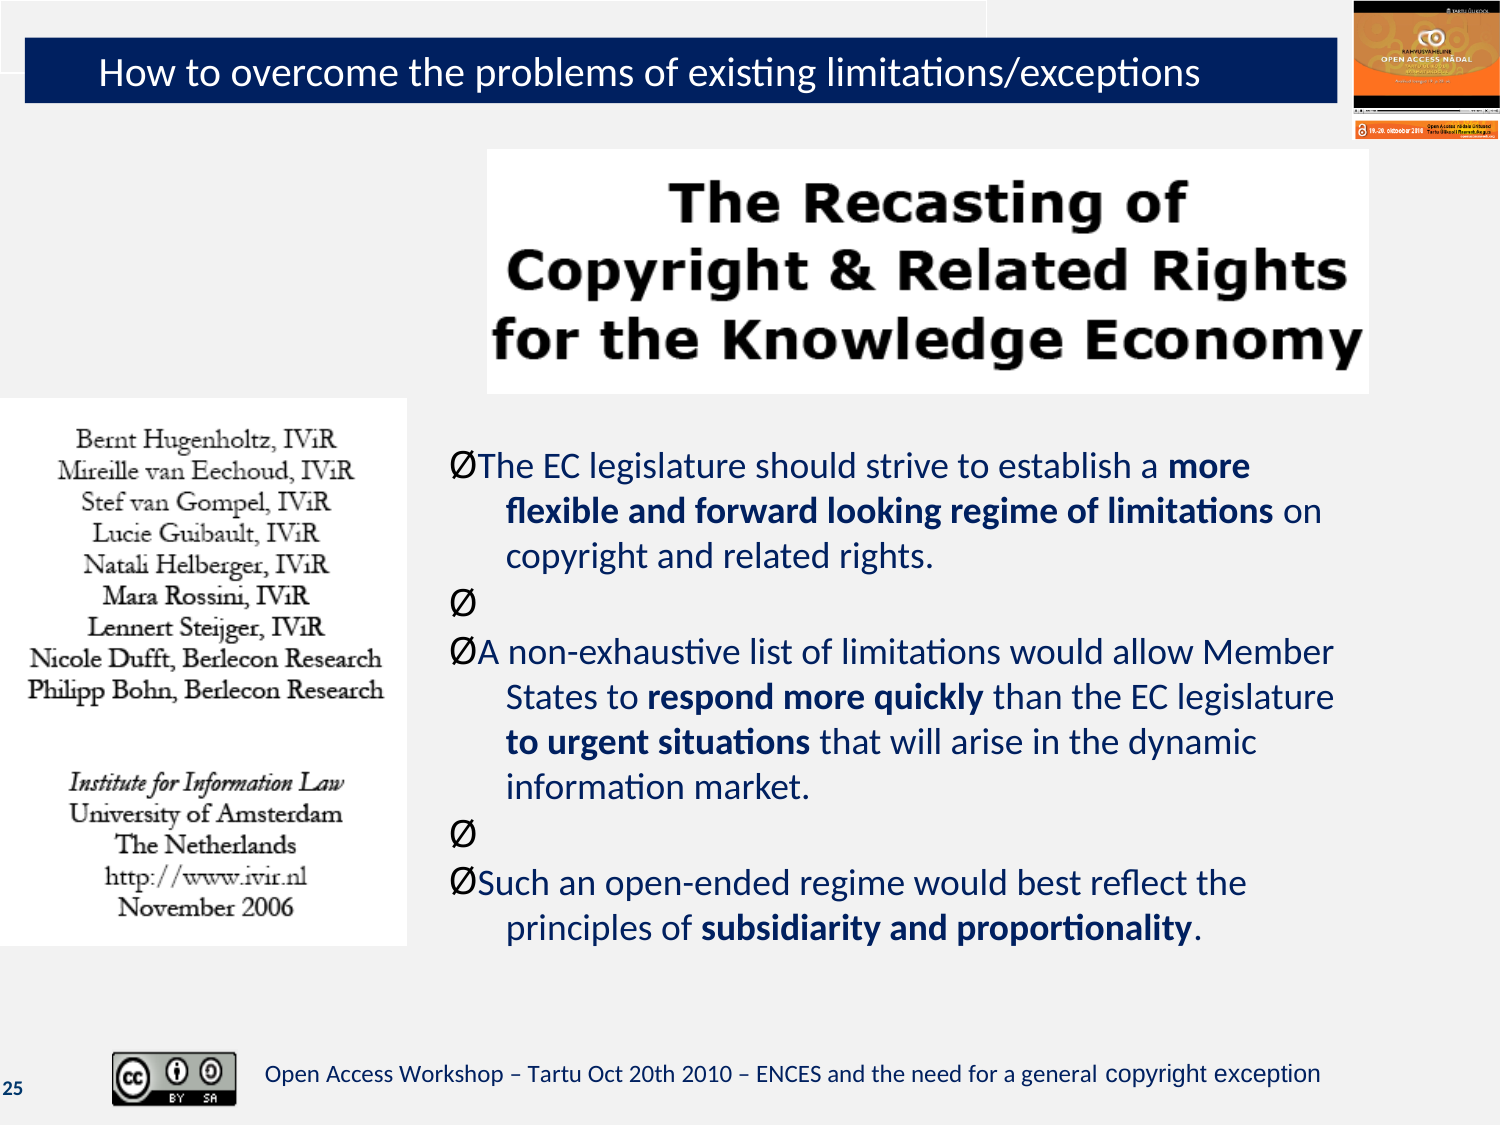

How to overcome the problems of existing limitations/exceptions
The EC legislature should strive to establish a more flexible and forward looking regime of limitations on copyright and related rights.
A non-exhaustive list of limitations would allow Member States to respond more quickly than the EC legislature to urgent situations that will arise in the dynamic information market.
Such an open-ended regime would best reflect the principles of subsidiarity and proportionality.